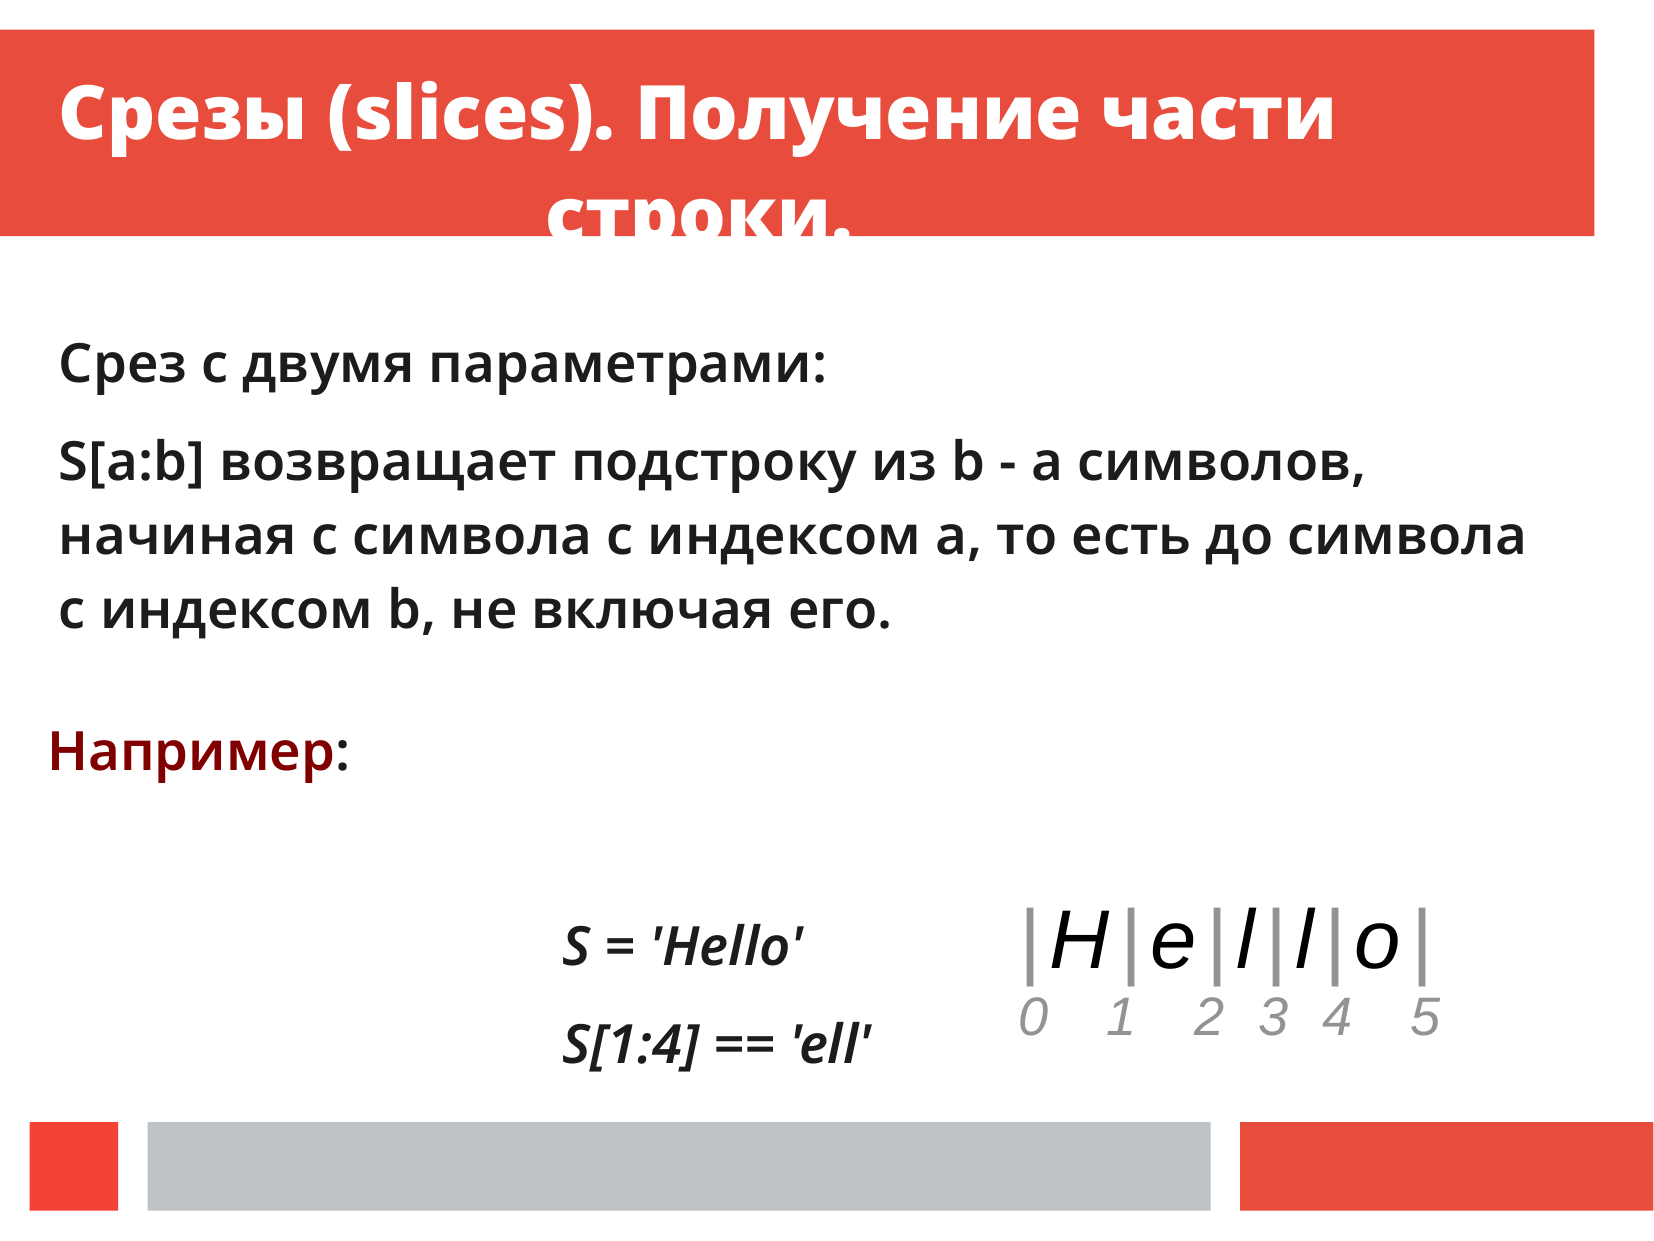

# Срезы (slices). Получение части строки.
Срез с двумя параметрами:
S[a:b] возвращает подстроку из b - a символов, начиная с символа c индексом a, то есть до символа с индексом b, не включая его.
Например:
S = 'Hello'
S[1:4] == 'ell'
|H|e|l|l|o|
0 1 2 3 4 5